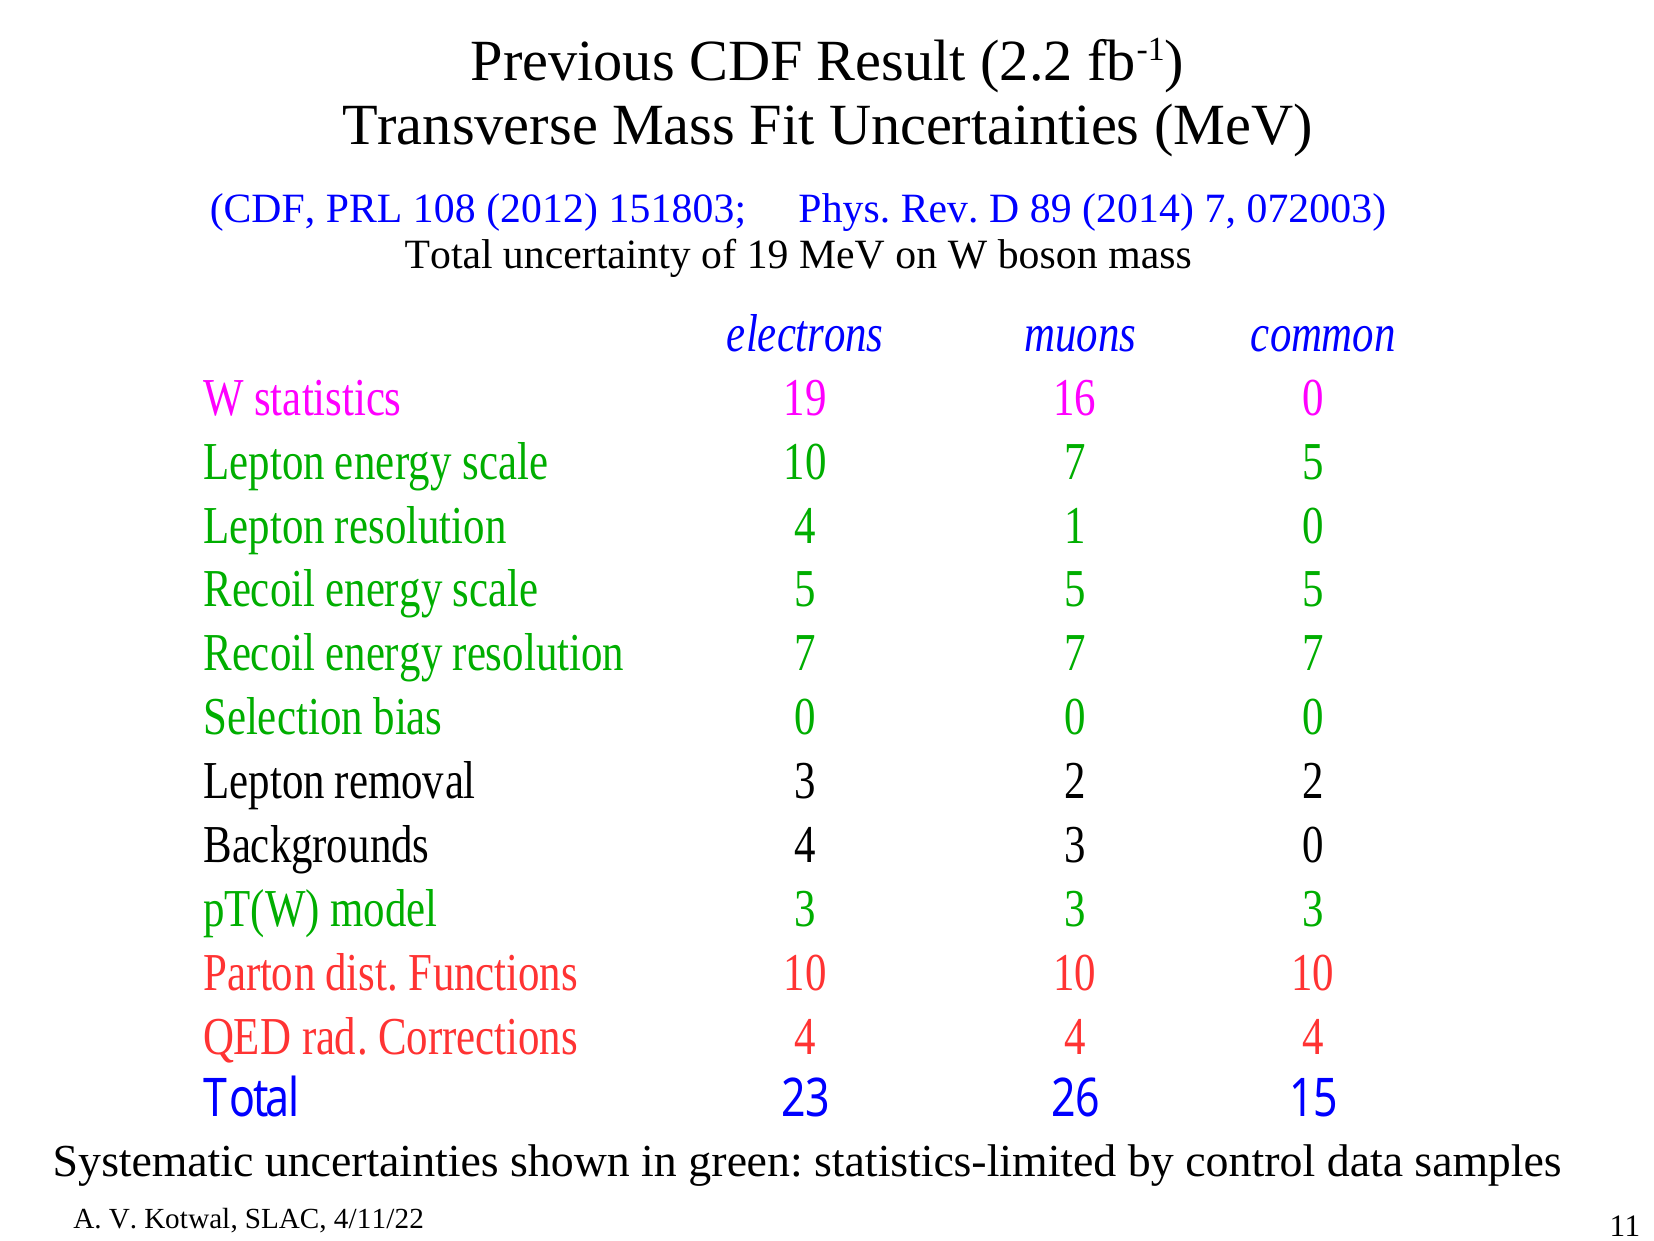

# Previous CDF Result (2.2 fb-1) Transverse Mass Fit Uncertainties (MeV)
(CDF, PRL 108 (2012) 151803; Phys. Rev. D 89 (2014) 7, 072003)
Total uncertainty of 19 MeV on W boson mass
Systematic uncertainties shown in green: statistics-limited by control data samples
A. V. Kotwal, SLAC, 4/11/22